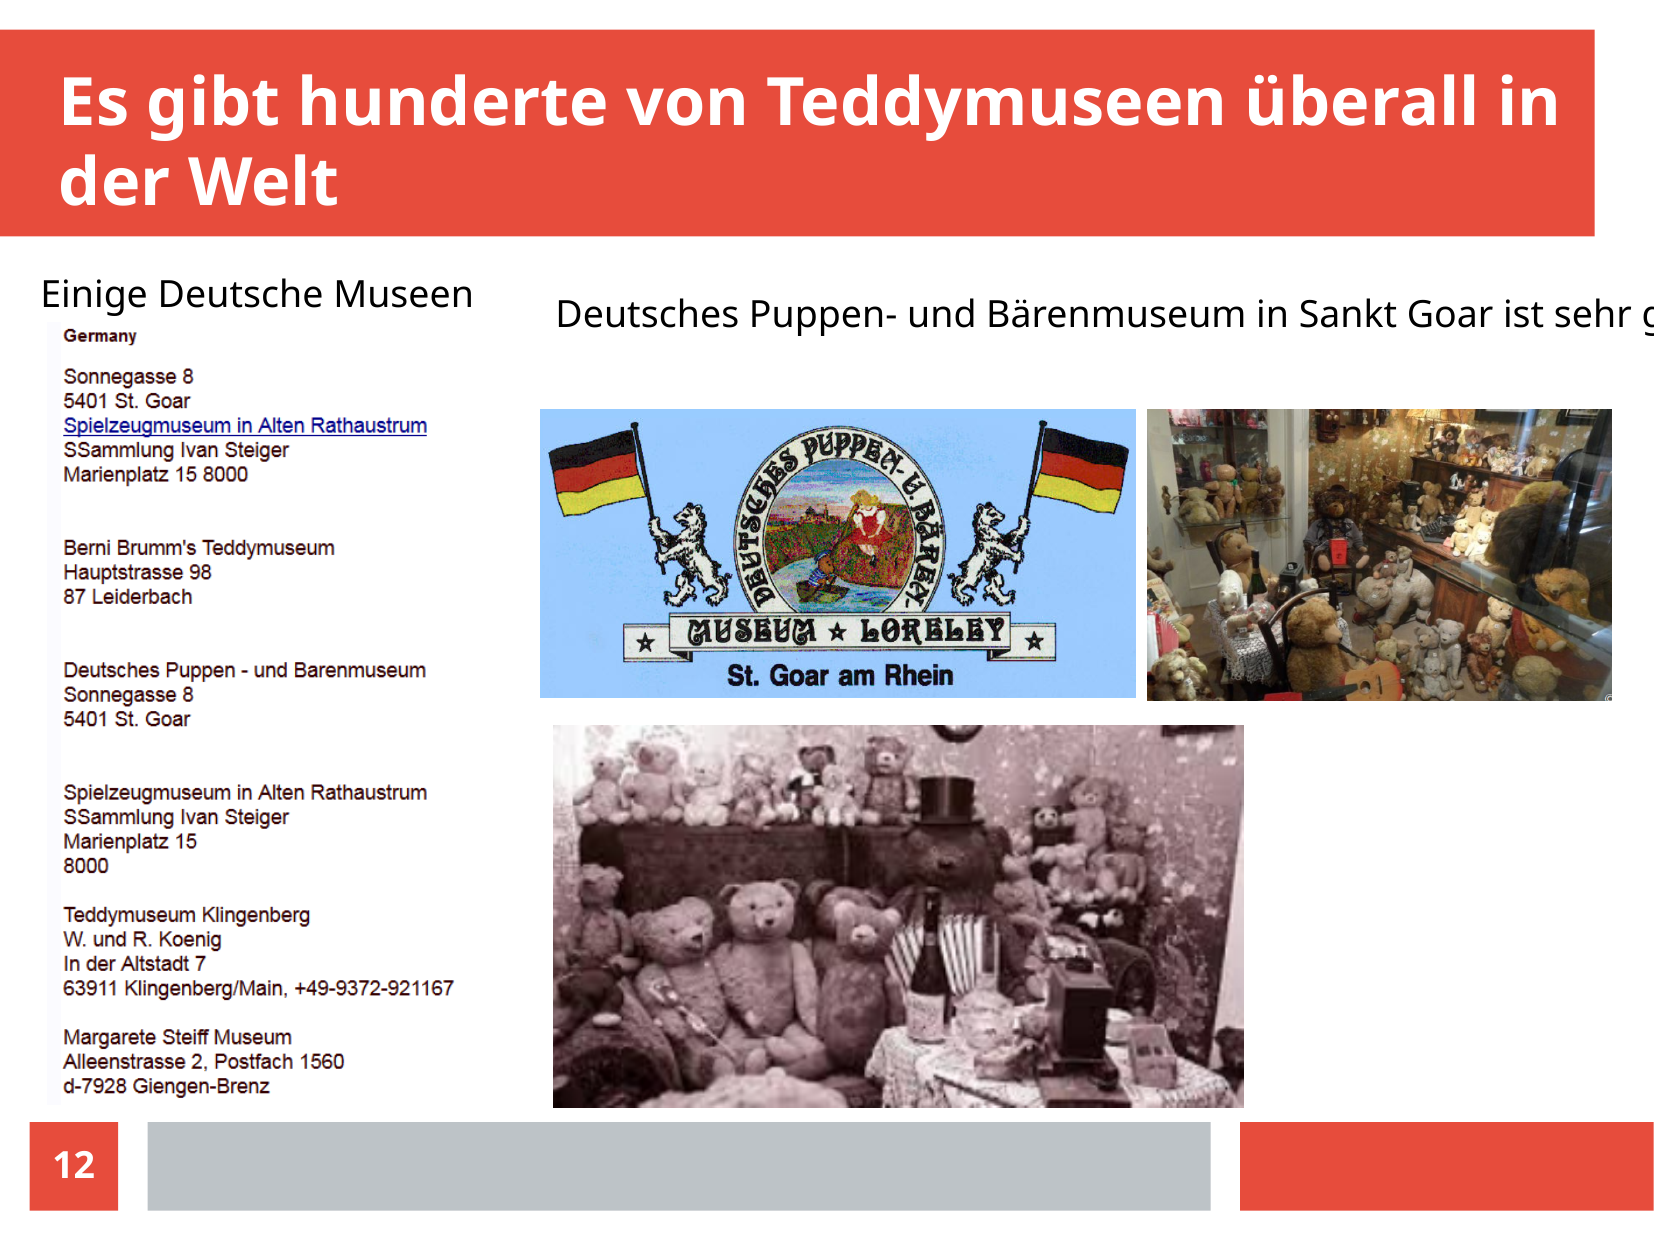

# Es gibt hunderte von Teddymuseen überall in der Welt
Einige Deutsche Museen
Deutsches Puppen- und Bärenmuseum in Sankt Goar ist sehr gut und ein Besuch Wert